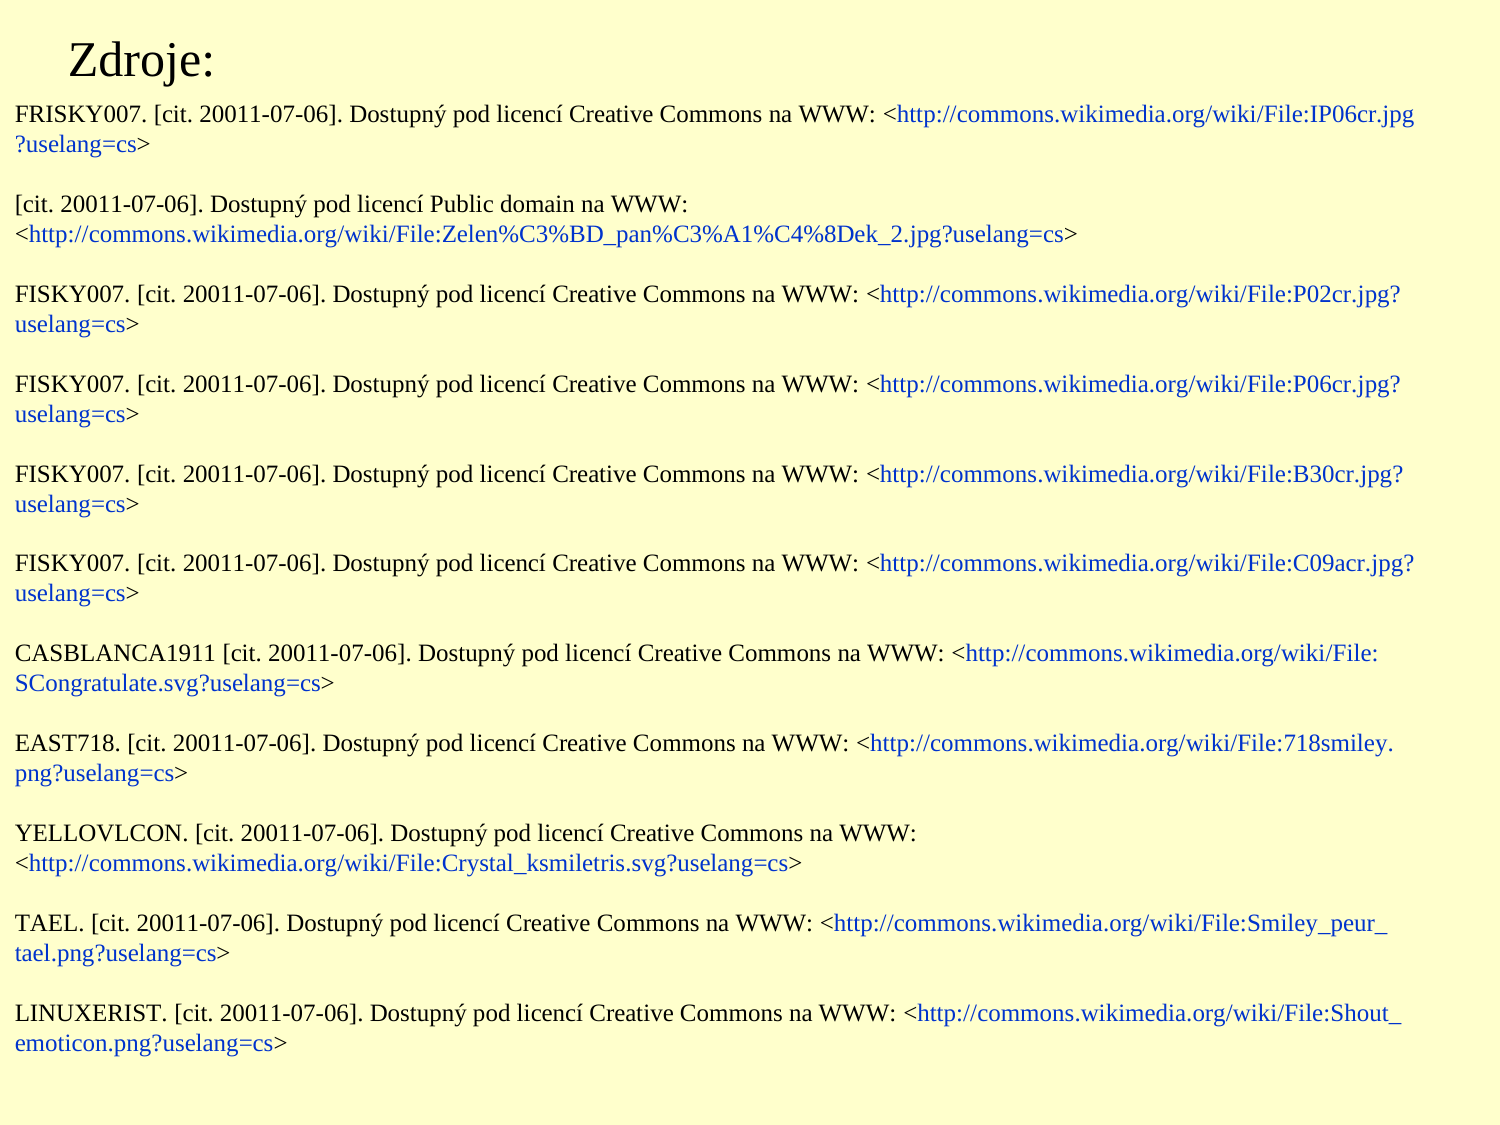

Zdroje:
FRISKY007. [cit. 20011-07-06]. Dostupný pod licencí Creative Commons na WWW: <http://commons.wikimedia.org/wiki/File:IP06cr.jpg?uselang=cs>
[cit. 20011-07-06]. Dostupný pod licencí Public domain na WWW:
<http://commons.wikimedia.org/wiki/File:Zelen%C3%BD_pan%C3%A1%C4%8Dek_2.jpg?uselang=cs>
FISKY007. [cit. 20011-07-06]. Dostupný pod licencí Creative Commons na WWW: <http://commons.wikimedia.org/wiki/File:P02cr.jpg?uselang=cs>
FISKY007. [cit. 20011-07-06]. Dostupný pod licencí Creative Commons na WWW: <http://commons.wikimedia.org/wiki/File:P06cr.jpg?uselang=cs>
FISKY007. [cit. 20011-07-06]. Dostupný pod licencí Creative Commons na WWW: <http://commons.wikimedia.org/wiki/File:B30cr.jpg?uselang=cs>
FISKY007. [cit. 20011-07-06]. Dostupný pod licencí Creative Commons na WWW: <http://commons.wikimedia.org/wiki/File:C09acr.jpg?uselang=cs>
CASBLANCA1911 [cit. 20011-07-06]. Dostupný pod licencí Creative Commons na WWW: <http://commons.wikimedia.org/wiki/File:SCongratulate.svg?uselang=cs>
EAST718. [cit. 20011-07-06]. Dostupný pod licencí Creative Commons na WWW: <http://commons.wikimedia.org/wiki/File:718smiley.png?uselang=cs>
YELLOVLCON. [cit. 20011-07-06]. Dostupný pod licencí Creative Commons na WWW:
<http://commons.wikimedia.org/wiki/File:Crystal_ksmiletris.svg?uselang=cs>
TAEL. [cit. 20011-07-06]. Dostupný pod licencí Creative Commons na WWW: <http://commons.wikimedia.org/wiki/File:Smiley_peur_tael.png?uselang=cs>
LINUXERIST. [cit. 20011-07-06]. Dostupný pod licencí Creative Commons na WWW: <http://commons.wikimedia.org/wiki/File:Shout_emoticon.png?uselang=cs>